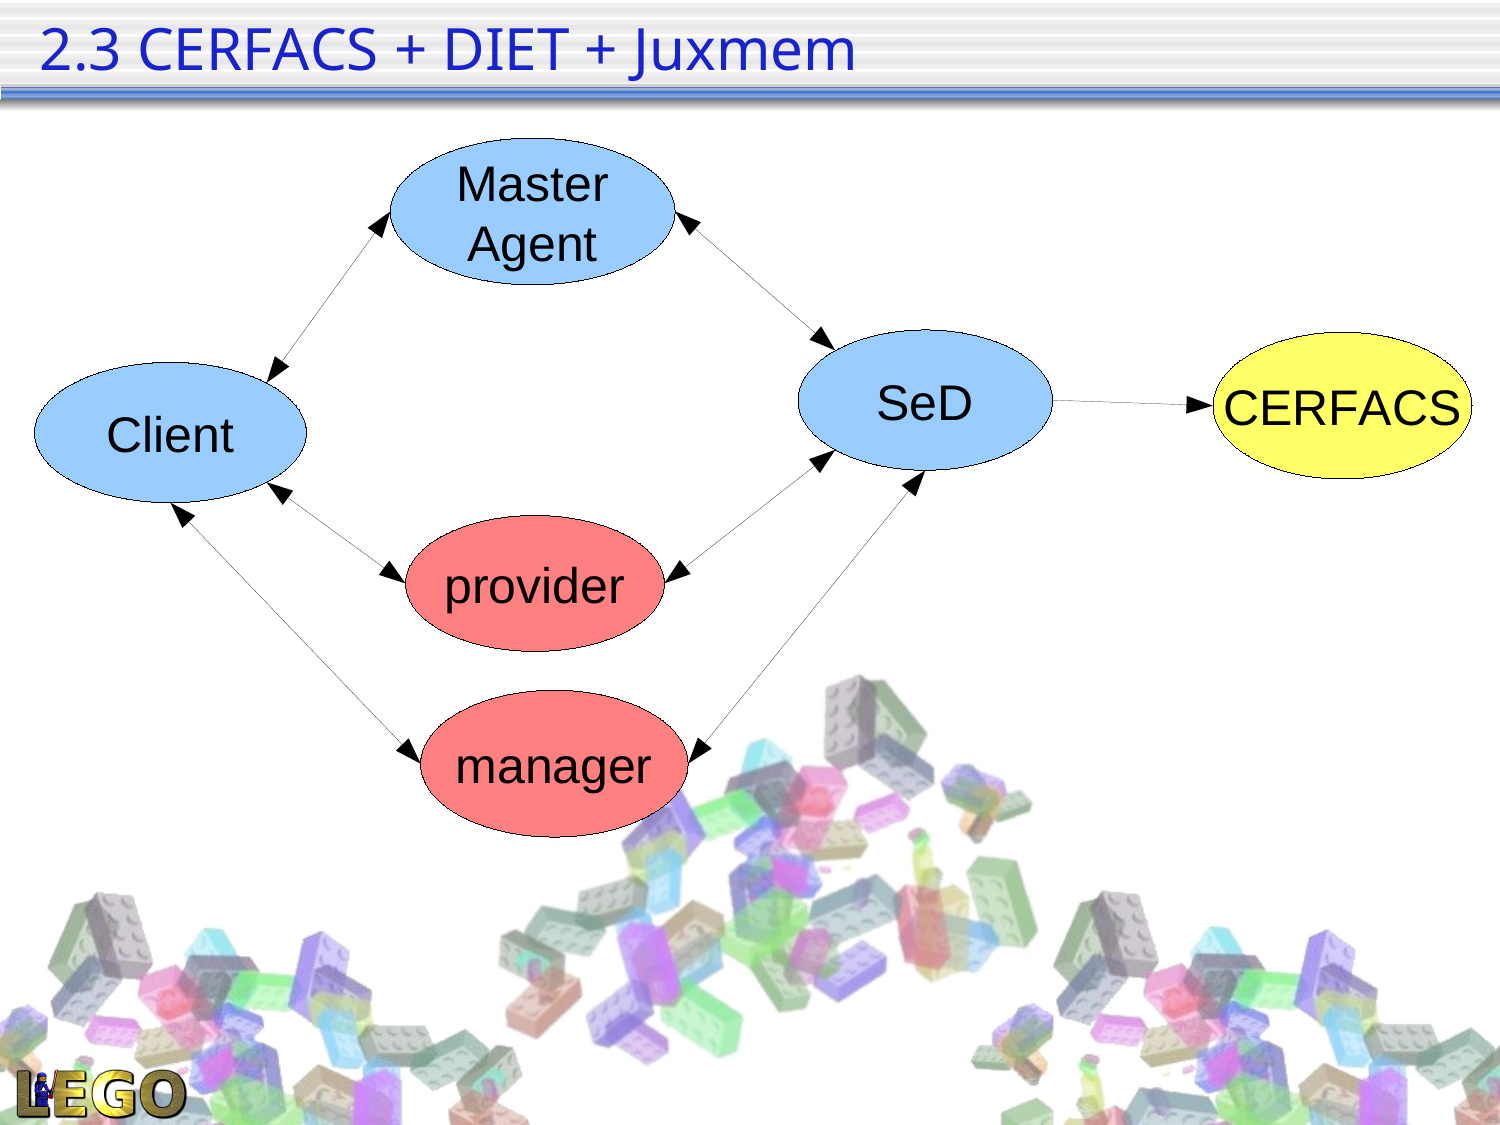

# 2.3 CERFACS + DIET + Juxmem
Master
Agent
SeD
CERFACS
Client
provider
manager